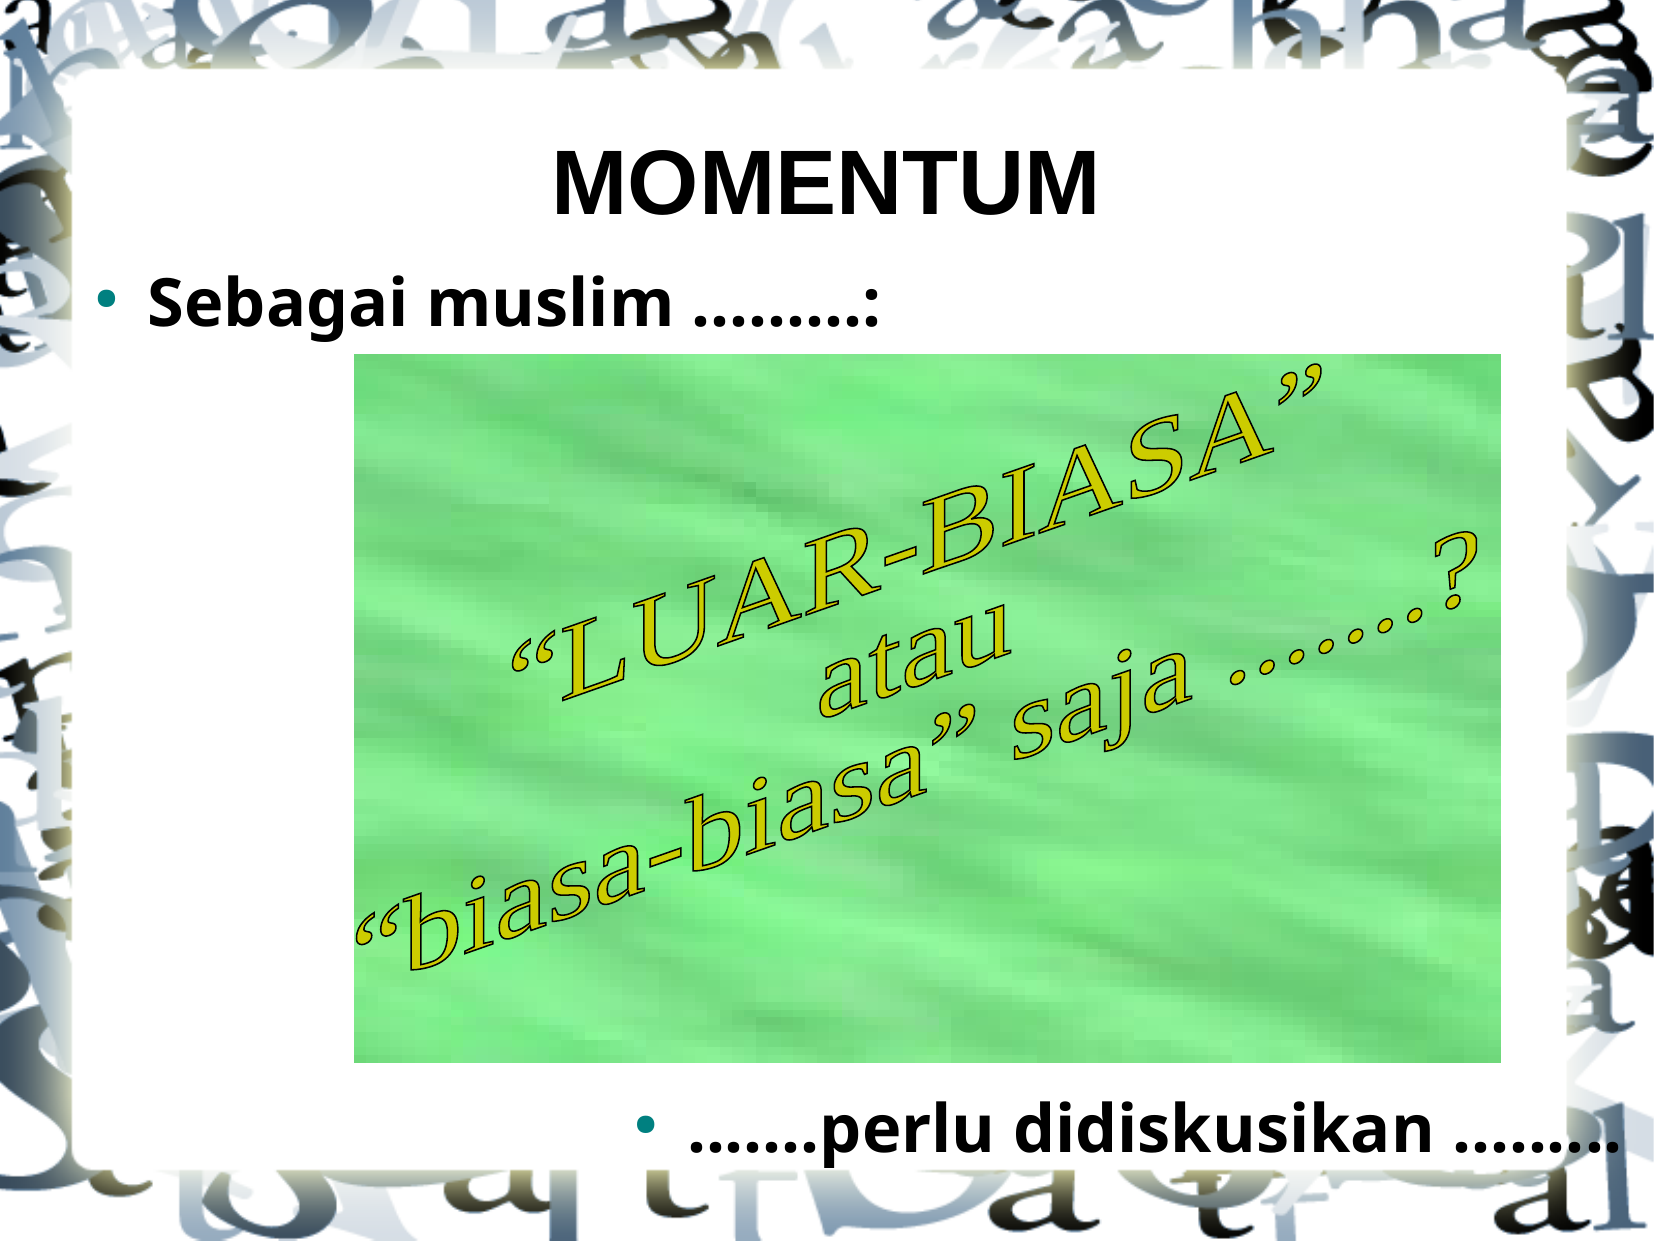

# MOMENTUM
Sebagai muslim .........:
“LUAR-BIASA”
atau
“biasa-biasa” saja .......?
.......perlu didiskusikan .........